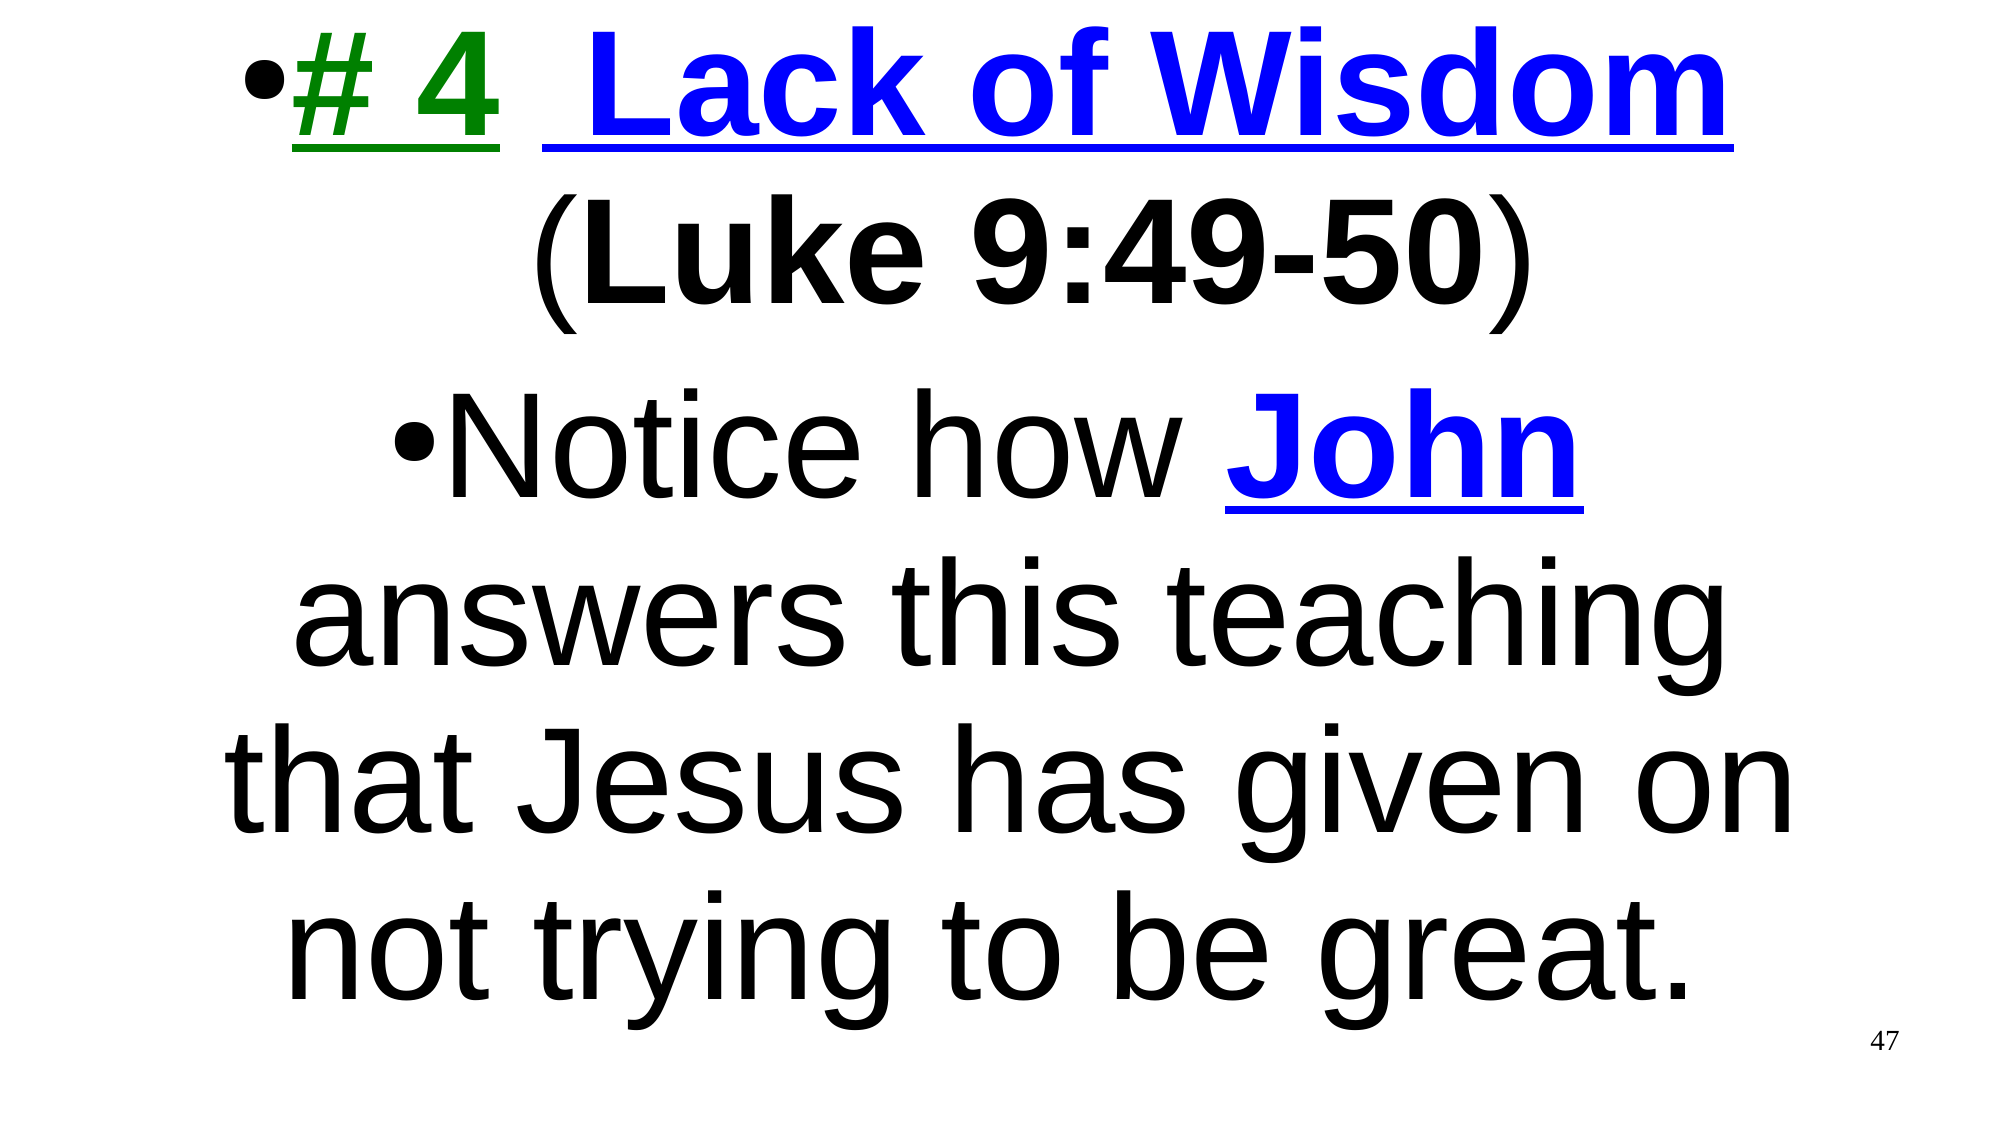

# # 4 Lack of Wisdom (Luke 9:49-50)
Notice how John
answers this teaching
that Jesus has given on
not trying to be great.
47